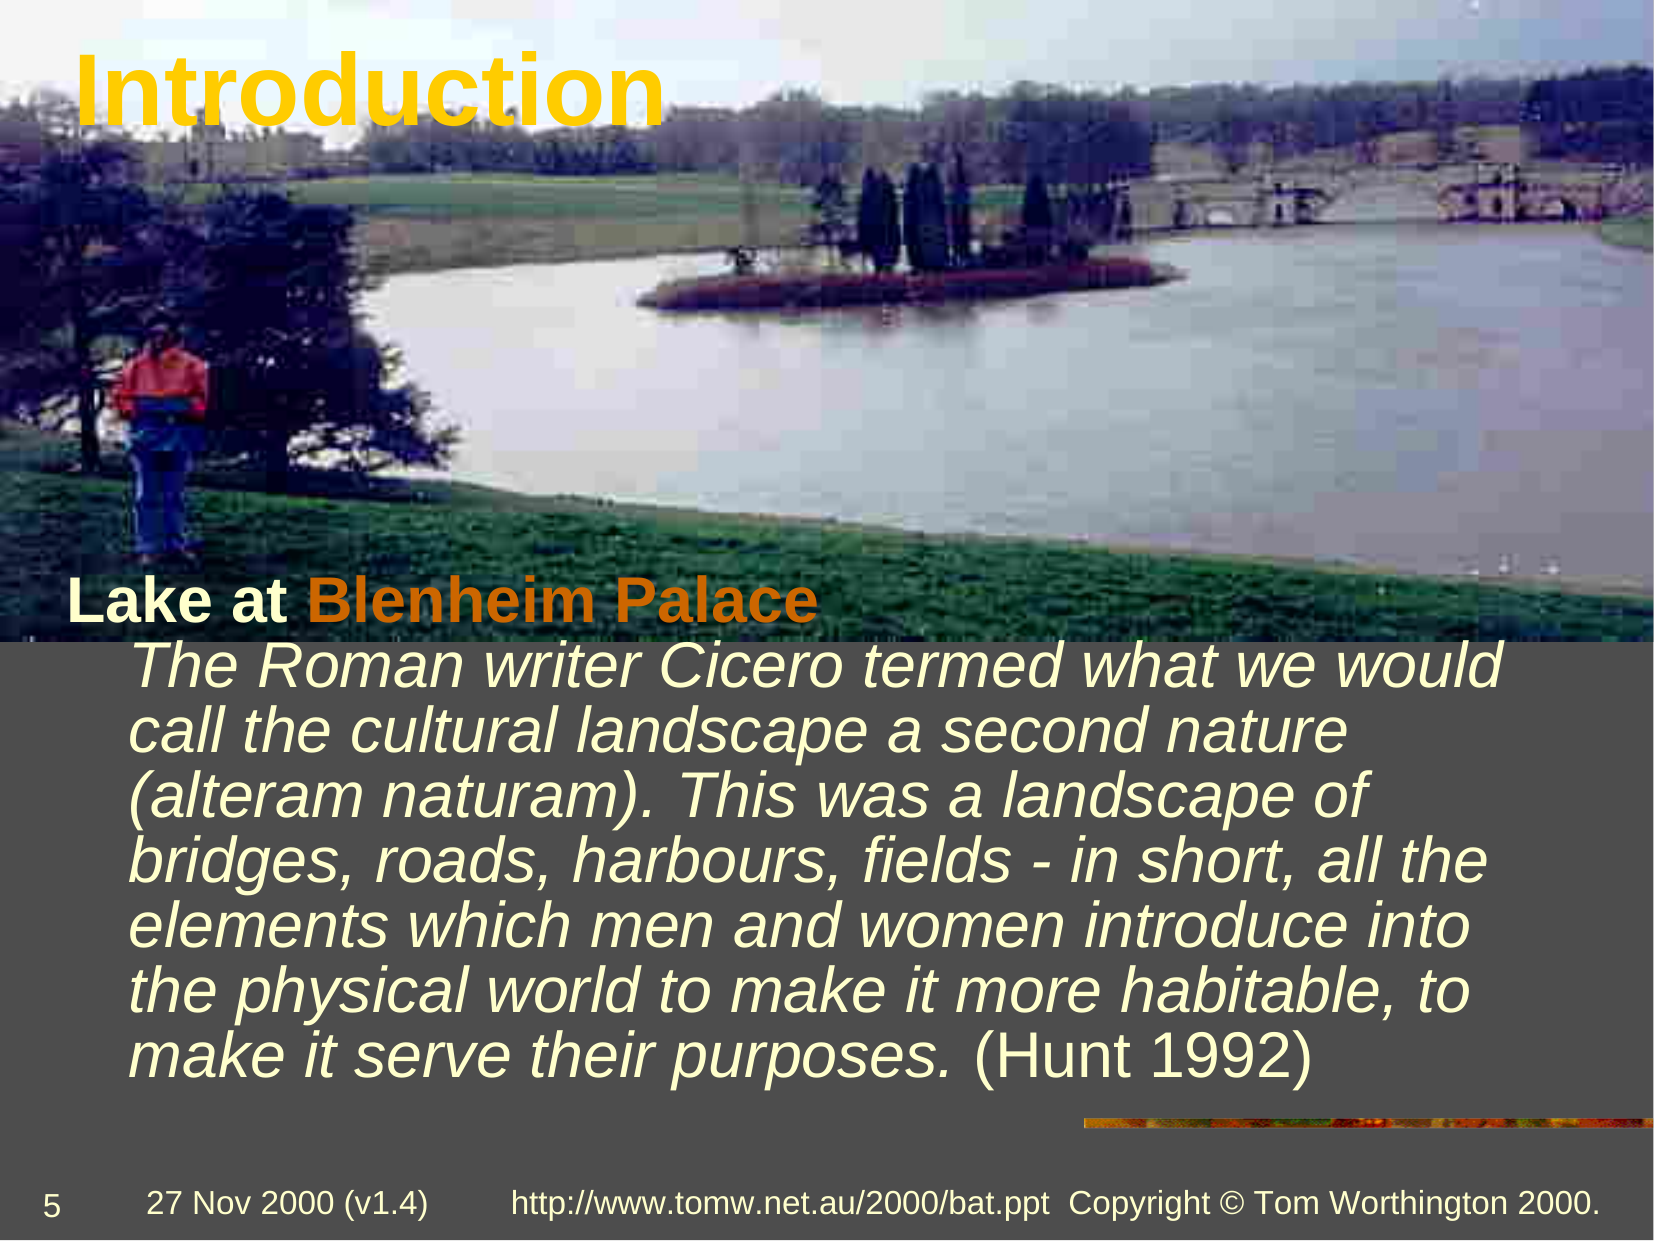

# Introduction
Lake at Blenheim Palace
The Roman writer Cicero termed what we would call the cultural landscape a second nature (alteram naturam). This was a landscape of bridges, roads, harbours, fields - in short, all the elements which men and women introduce into the physical world to make it more habitable, to make it serve their purposes. (Hunt 1992)
27 Nov 2000 (v1.4)
http://www.tomw.net.au/2000/bat.ppt Copyright © Tom Worthington 2000.
5